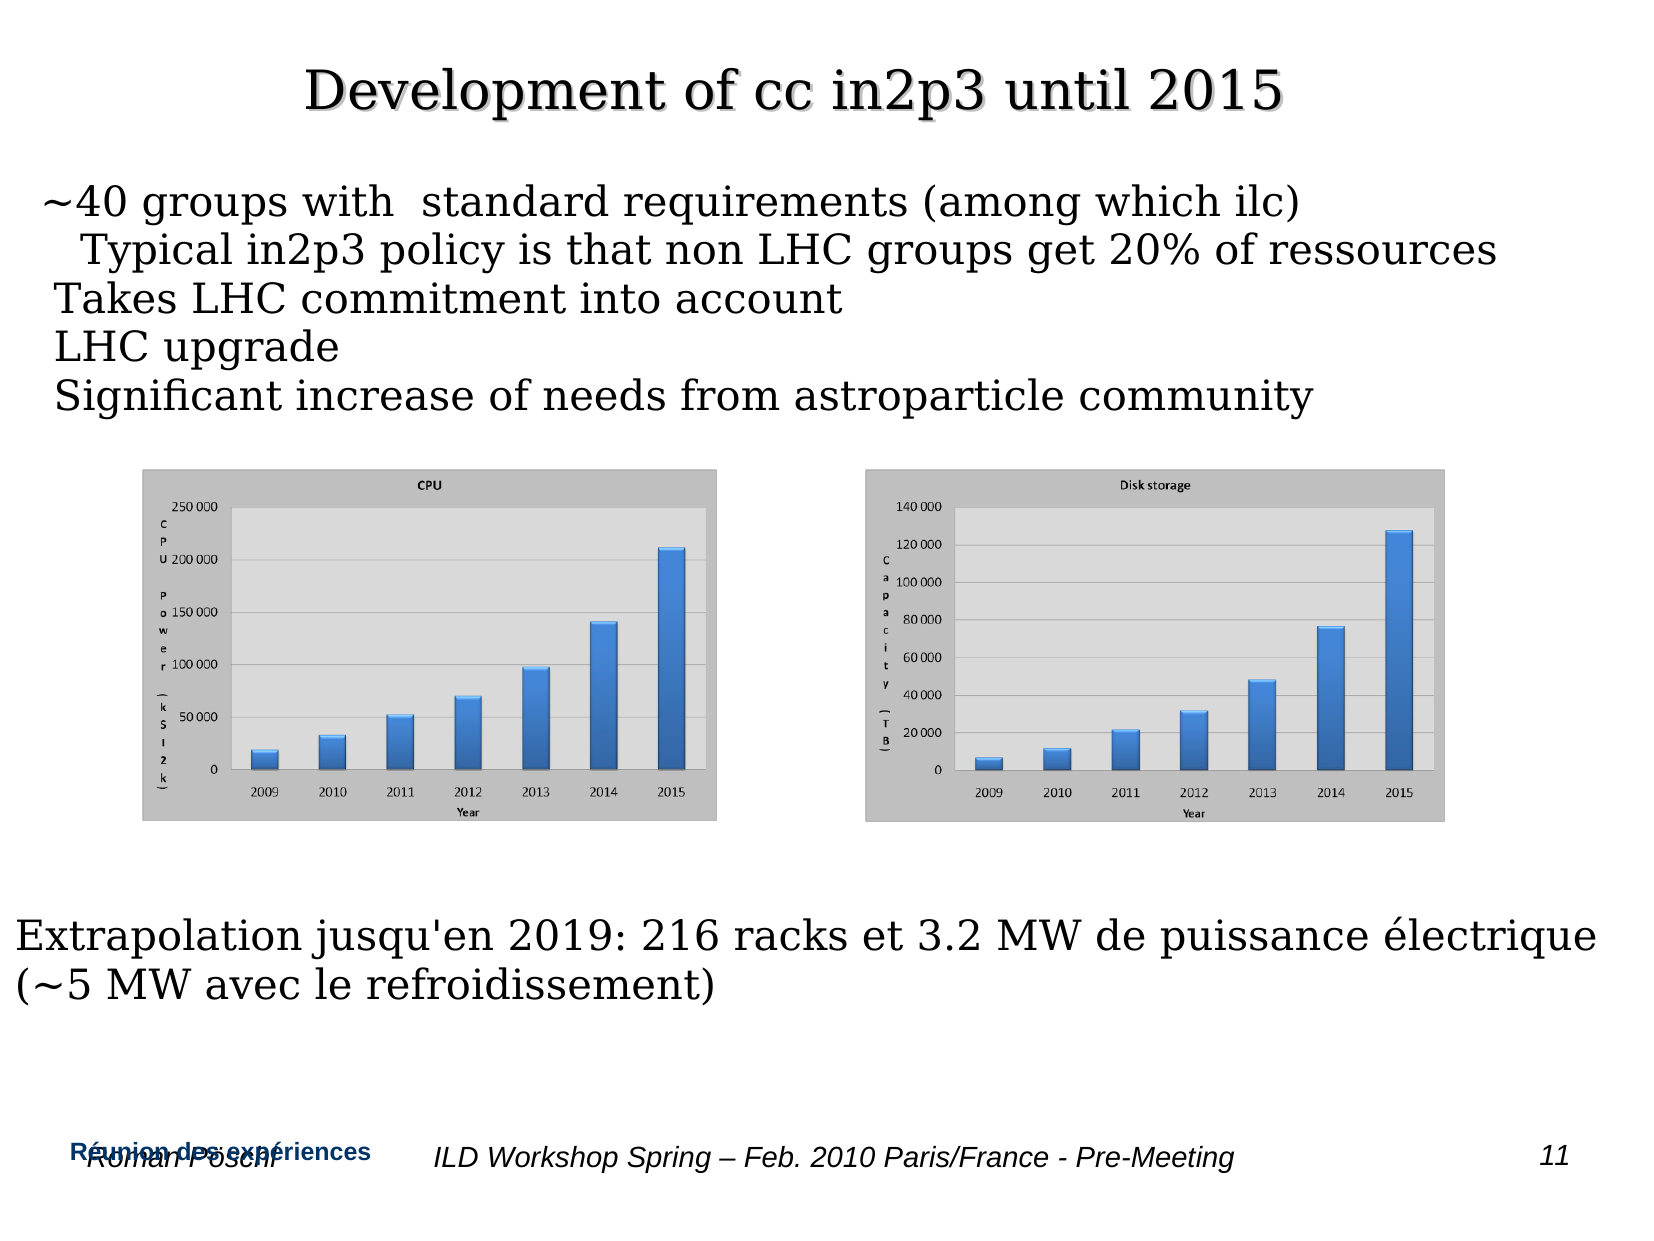

# Development of cc in2p3 until 2015
~40 groups with standard requirements (among which ilc)
 Typical in2p3 policy is that non LHC groups get 20% of ressources
 Takes LHC commitment into account
 LHC upgrade
 Significant increase of needs from astroparticle community
Extrapolation jusqu'en 2019: 216 racks et 3.2 MW de puissance électrique (~5 MW avec le refroidissement)
Réunion des expériences
18 janvier 2010